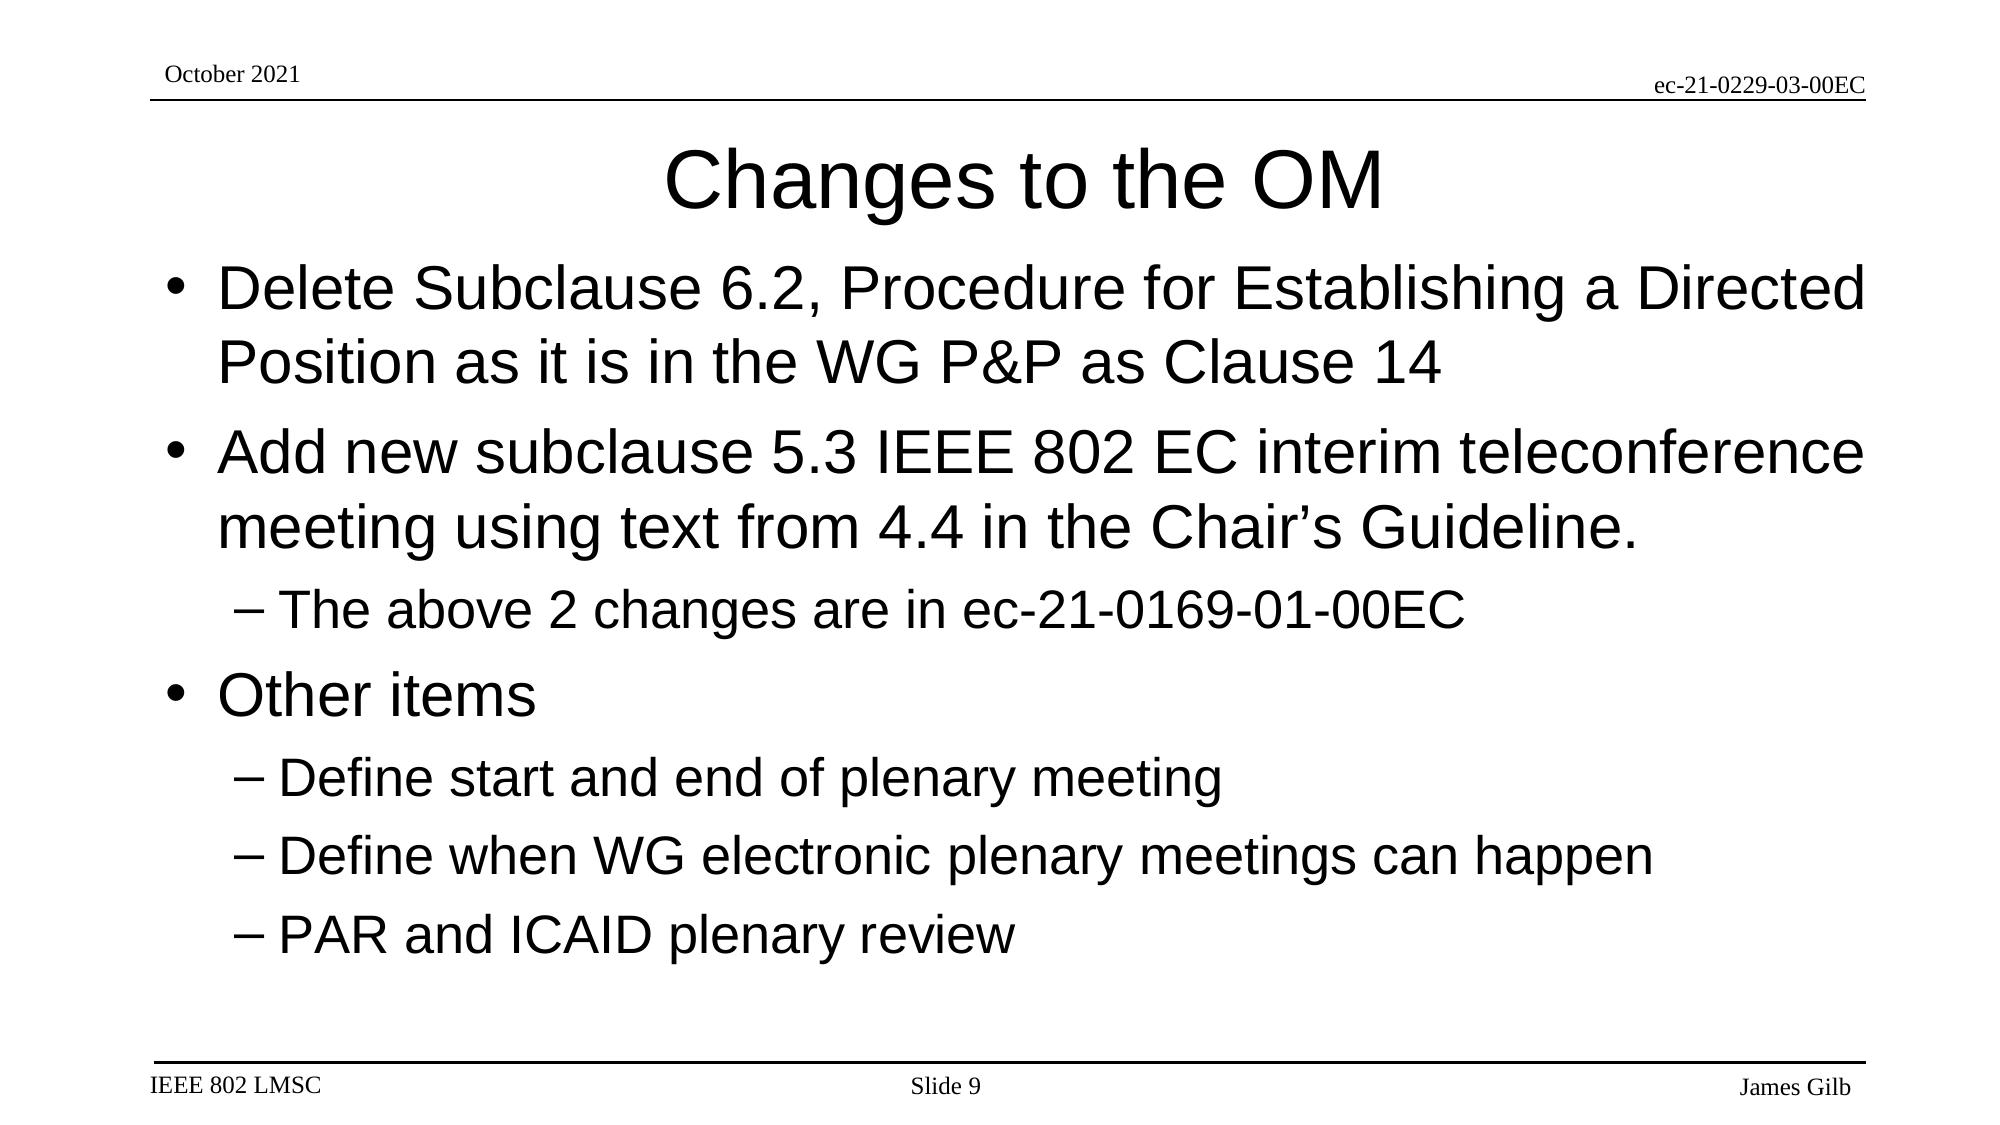

# Changes to the OM
Delete Subclause 6.2, Procedure for Establishing a Directed Position as it is in the WG P&P as Clause 14
Add new subclause 5.3 IEEE 802 EC interim teleconference meeting using text from 4.4 in the Chair’s Guideline.
The above 2 changes are in ec-21-0169-01-00EC
Other items
Define start and end of plenary meeting
Define when WG electronic plenary meetings can happen
PAR and ICAID plenary review
9